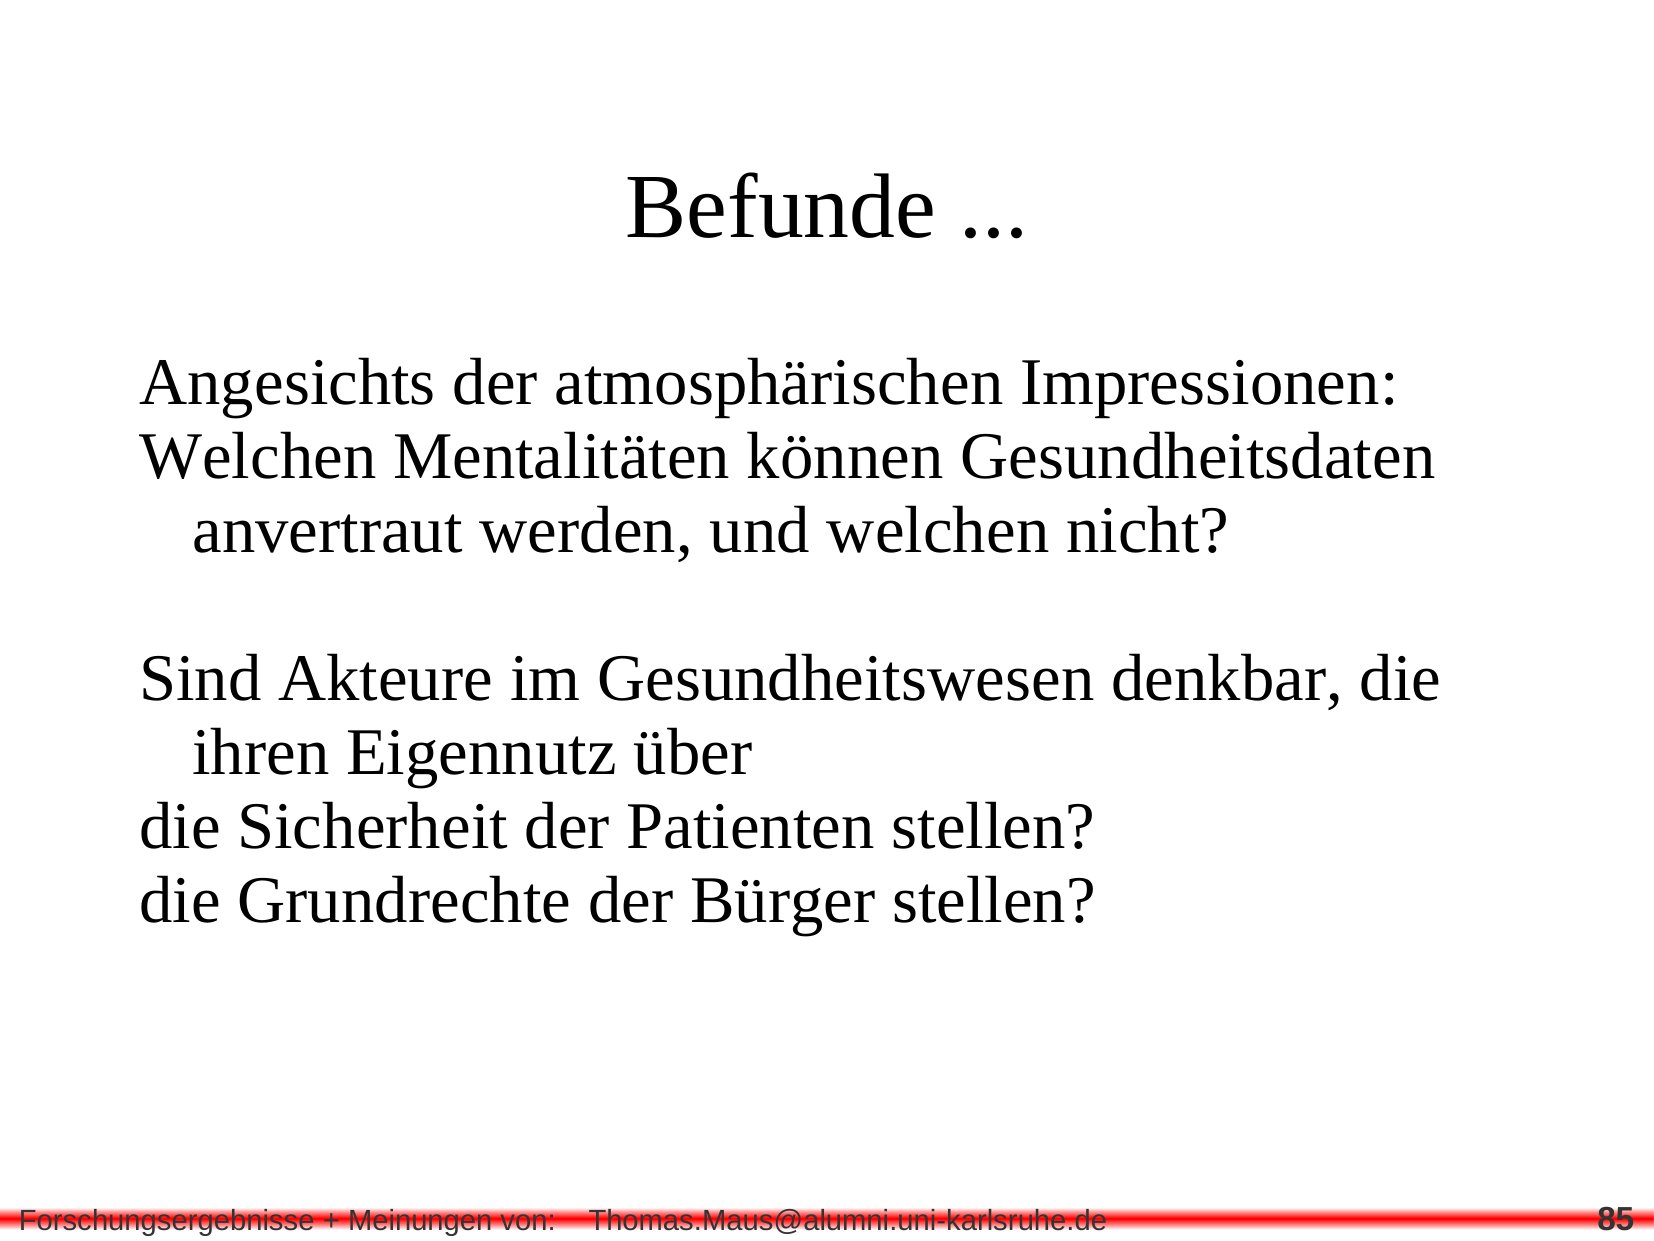

# Befunde ...
Angesichts der atmosphärischen Impressionen:
Welchen Mentalitäten können Gesundheitsdaten anvertraut werden, und welchen nicht?
Sind Akteure im Gesundheitswesen denkbar, die ihren Eigennutz über
die Sicherheit der Patienten stellen?
die Grundrechte der Bürger stellen?